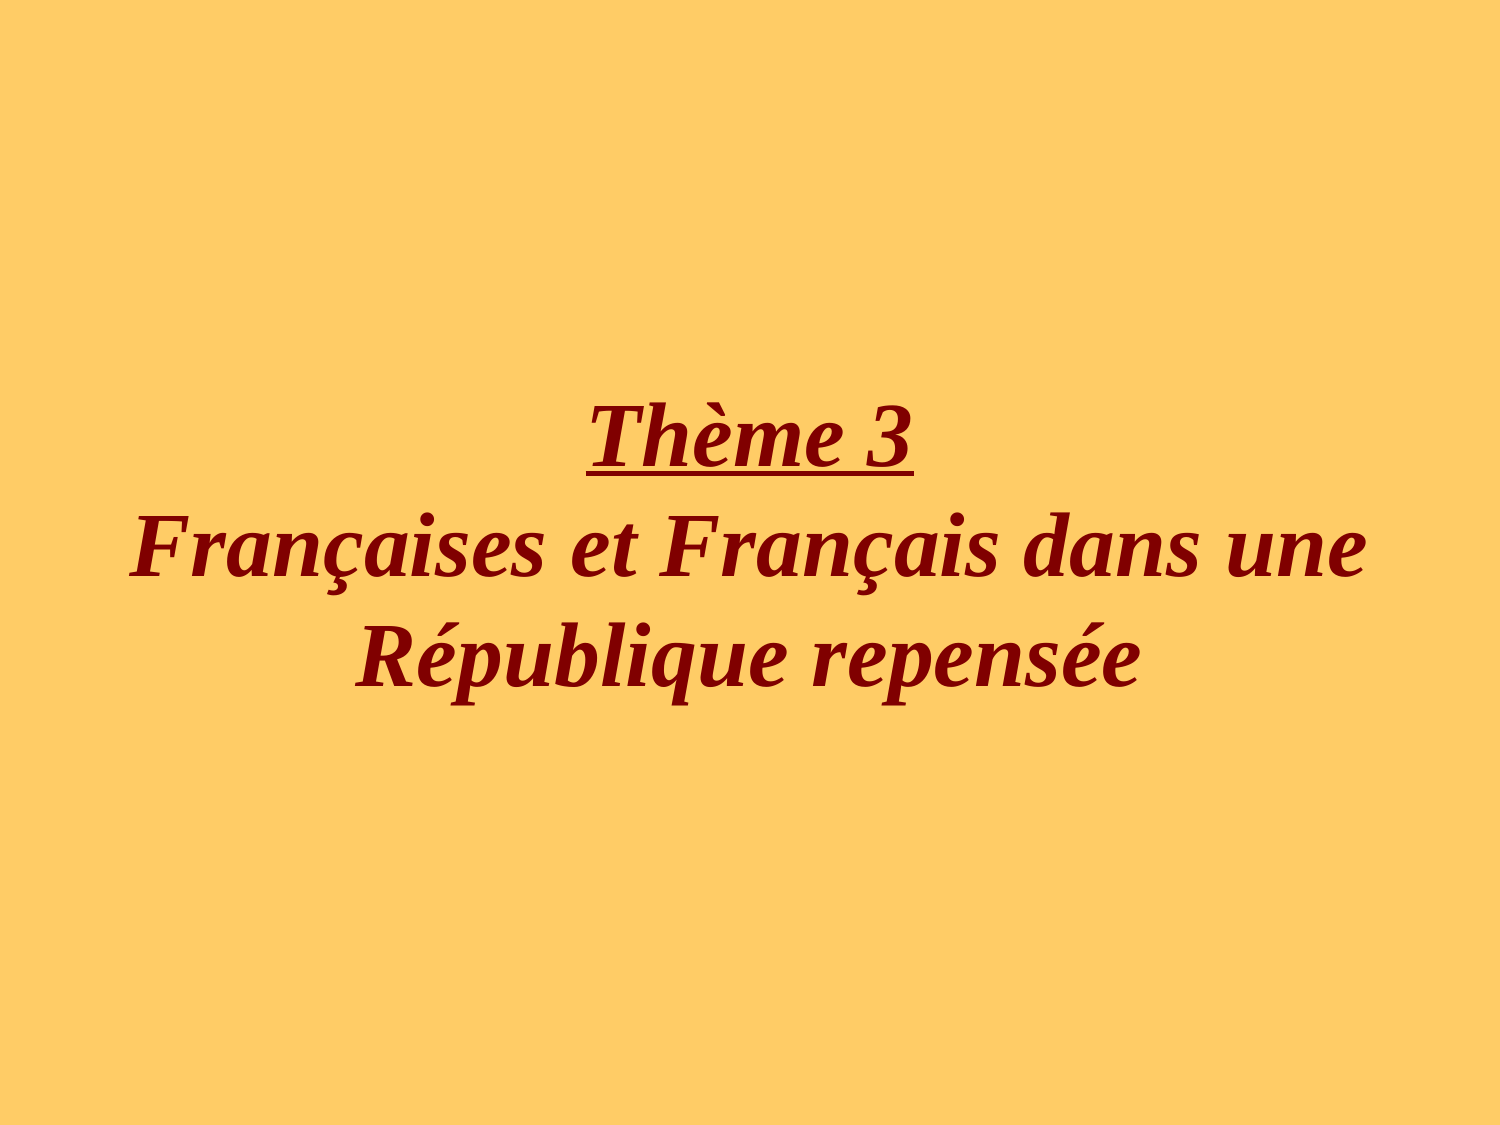

# Thème 3 Françaises et Français dans une République repensée